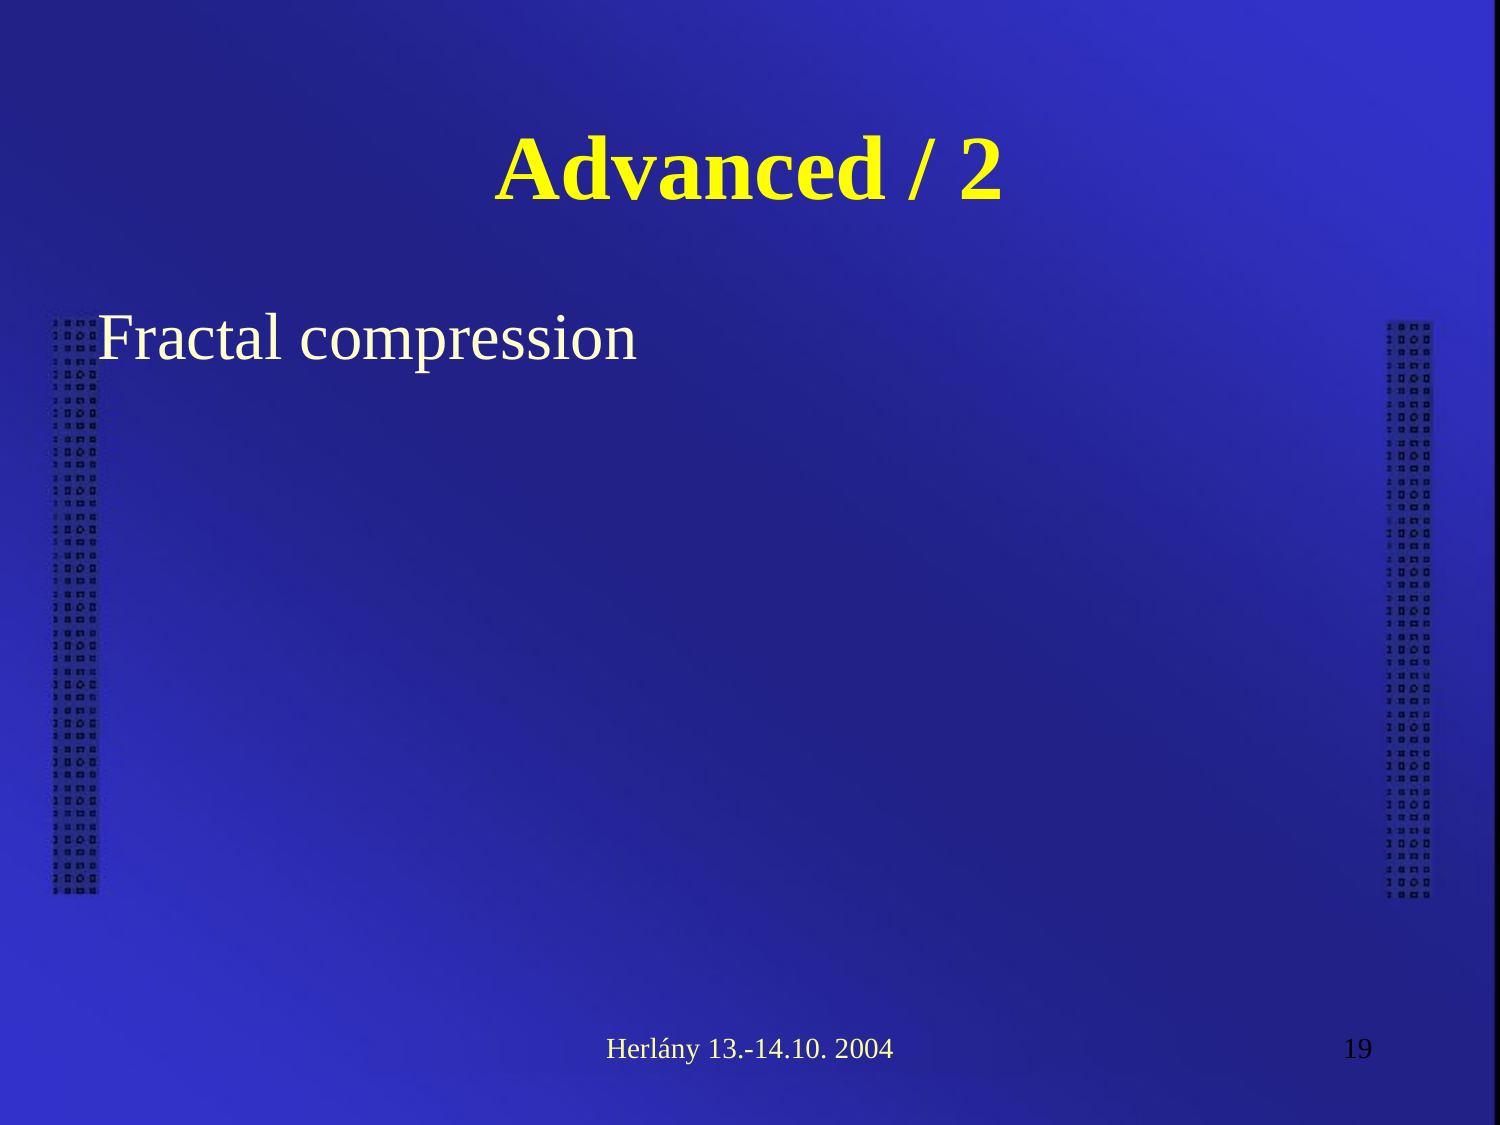

# Advanced / 2
Fractal compression
Herlány 13.-14.10. 2004